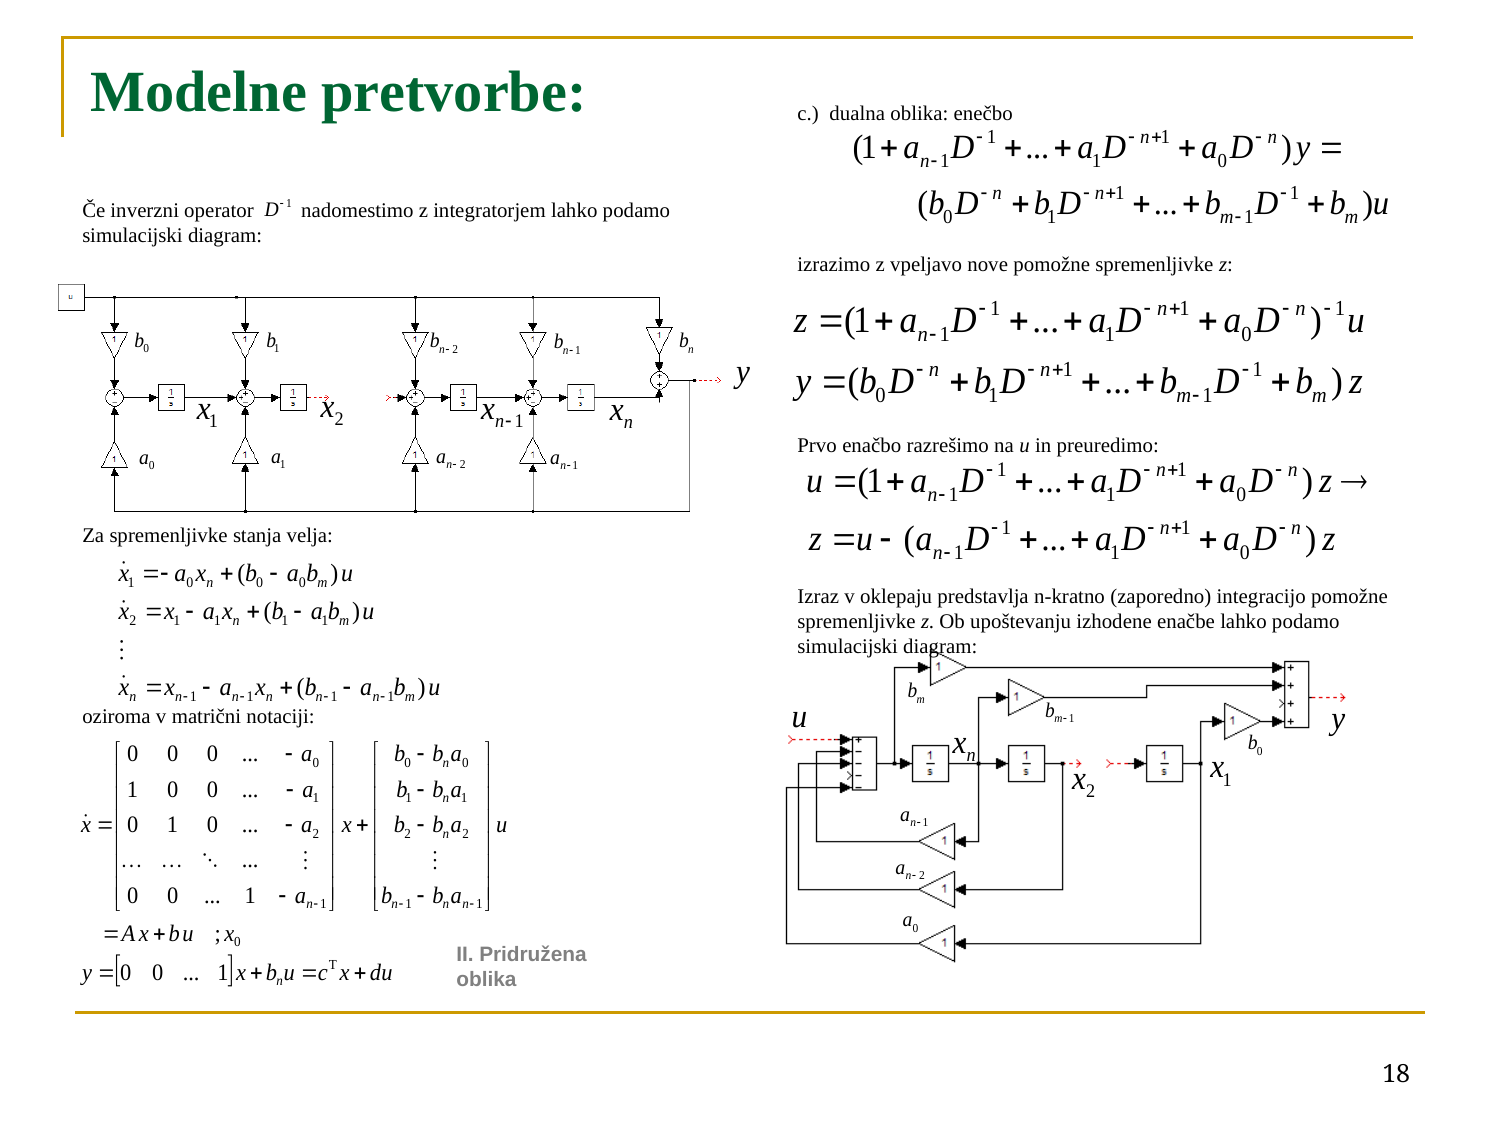

Modelne pretvorbe:
c.) dualna oblika: enečbo
izrazimo z vpeljavo nove pomožne spremenljivke z:
Prvo enačbo razrešimo na u in preuredimo:
Izraz v oklepaju predstavlja n-kratno (zaporedno) integracijo pomožne spremenljivke z. Ob upoštevanju izhodene enačbe lahko podamo simulacijski diagram:
# Če inverzni operator nadomestimo z integratorjem lahko podamo simulacijski diagram:
Za spremenljivke stanja velja:
oziroma v matrični notaciji:
II. Pridružena oblika